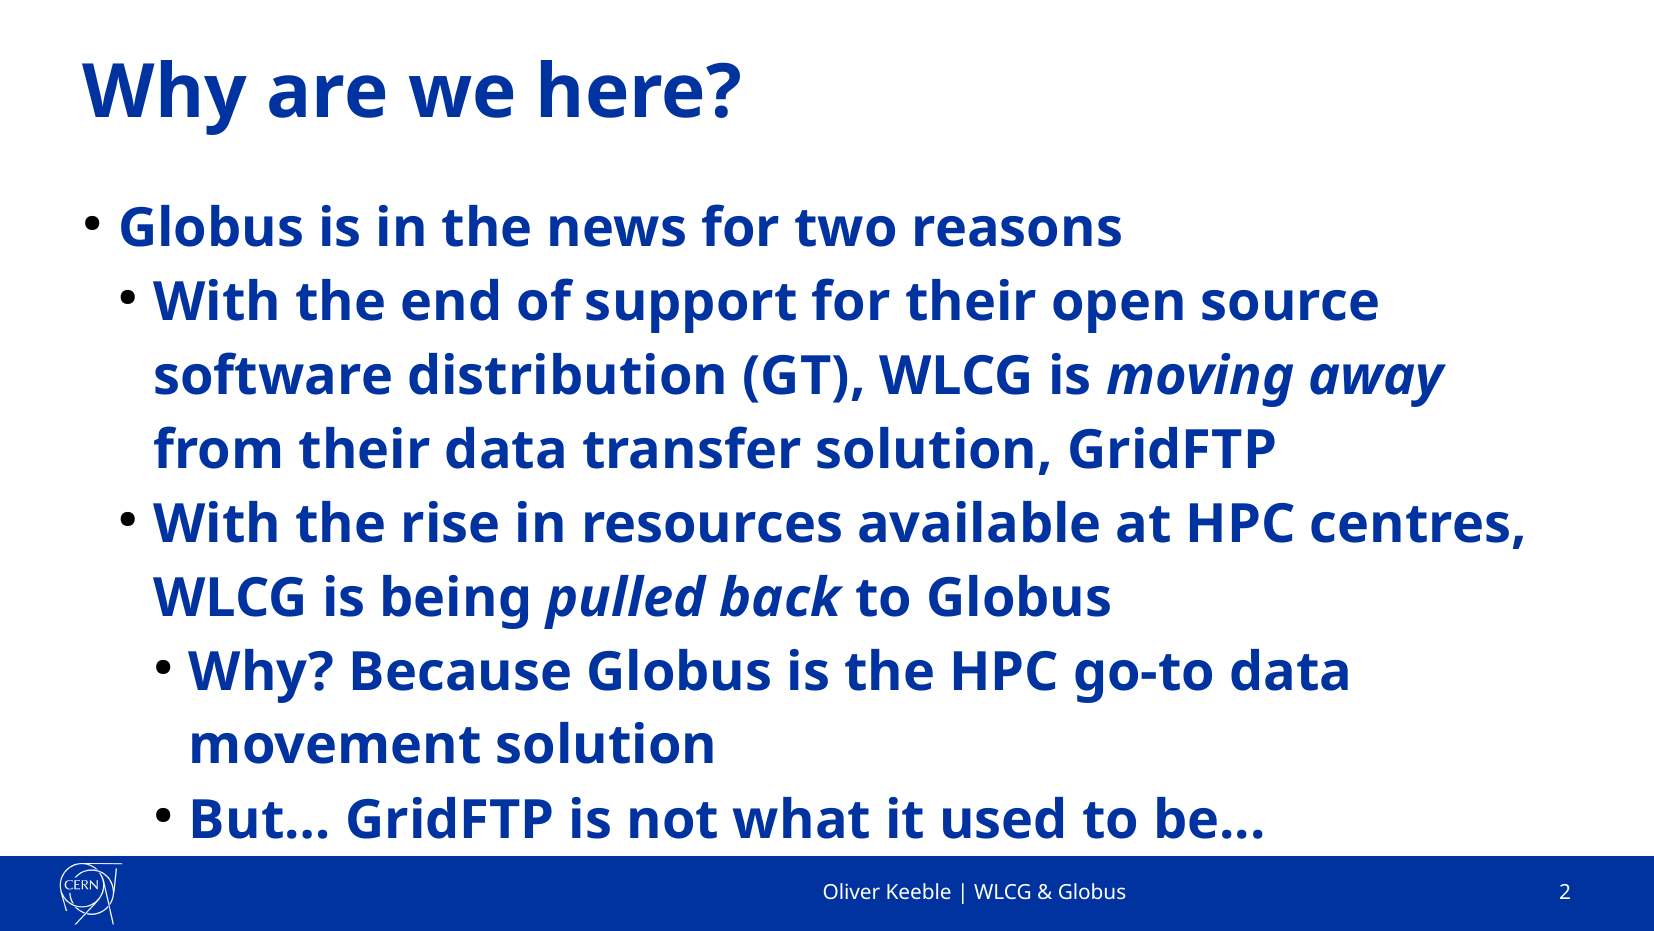

# Why are we here?
Globus is in the news for two reasons
With the end of support for their open source software distribution (GT), WLCG is moving away from their data transfer solution, GridFTP
With the rise in resources available at HPC centres, WLCG is being pulled back to Globus
Why? Because Globus is the HPC go-to data movement solution
But… GridFTP is not what it used to be...
Oliver Keeble | WLCG & Globus
2